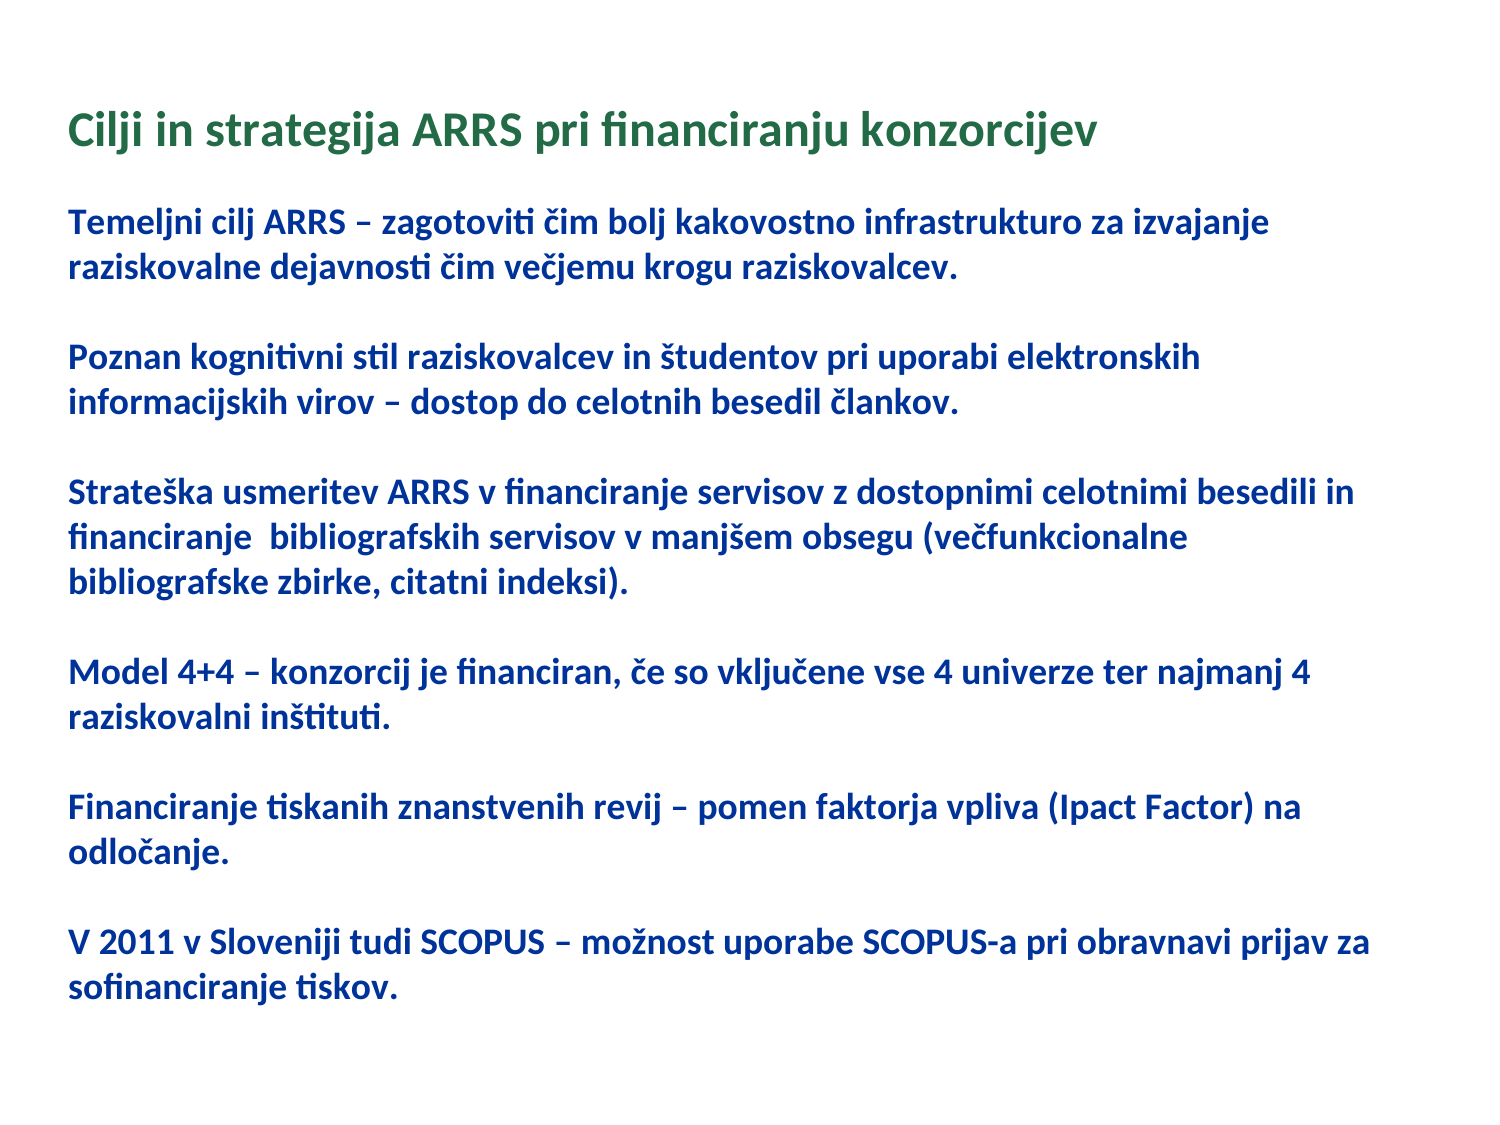

# Cilji in strategija ARRS pri financiranju konzorcijev Temeljni cilj ARRS – zagotoviti čim bolj kakovostno infrastrukturo za izvajanje raziskovalne dejavnosti čim večjemu krogu raziskovalcev. Poznan kognitivni stil raziskovalcev in študentov pri uporabi elektronskih informacijskih virov – dostop do celotnih besedil člankov. Strateška usmeritev ARRS v financiranje servisov z dostopnimi celotnimi besedili in financiranje bibliografskih servisov v manjšem obsegu (večfunkcionalne bibliografske zbirke, citatni indeksi). Model 4+4 – konzorcij je financiran, če so vključene vse 4 univerze ter najmanj 4 raziskovalni inštituti. Financiranje tiskanih znanstvenih revij – pomen faktorja vpliva (Ipact Factor) na odločanje. V 2011 v Sloveniji tudi SCOPUS – možnost uporabe SCOPUS-a pri obravnavi prijav za sofinanciranje tiskov.